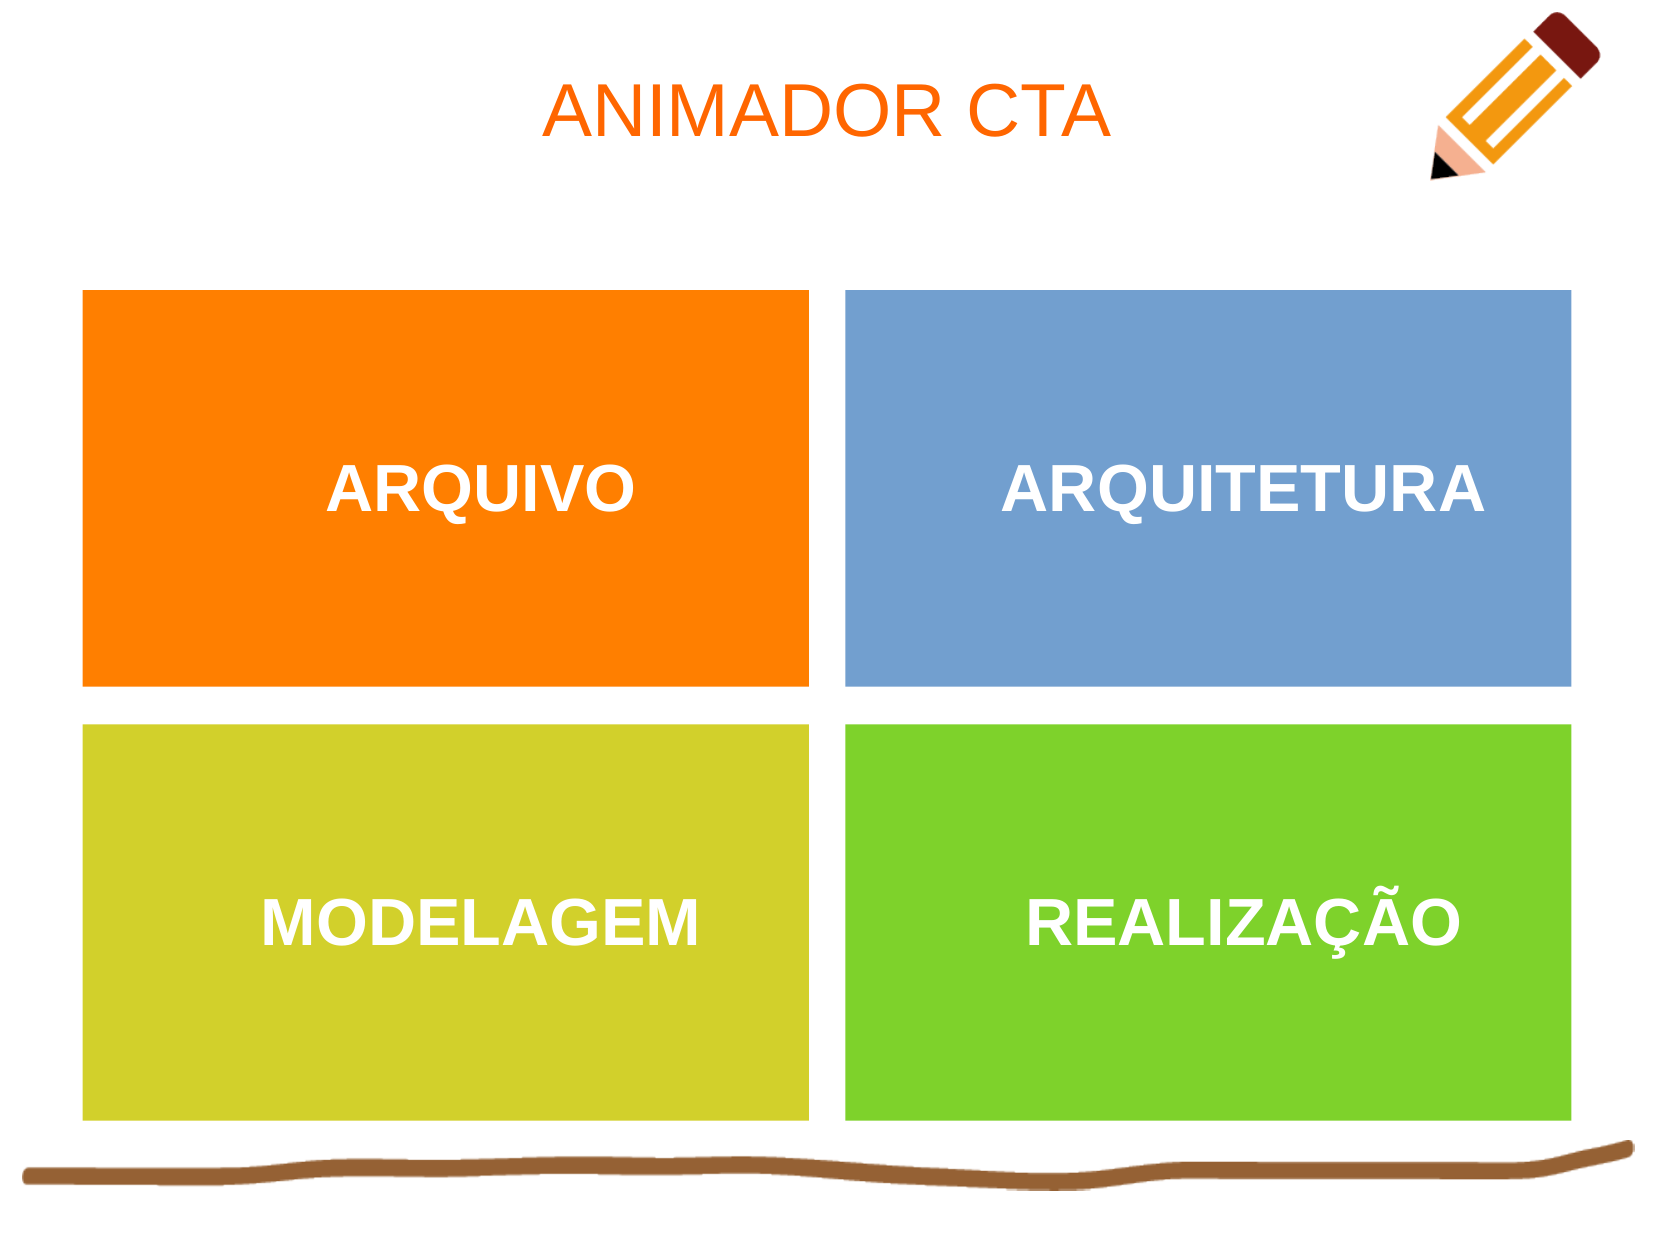

# ANIMADOR CTA
ARQUIVO
ARQUITETURA
MODELAGEM
REALIZAÇÃO